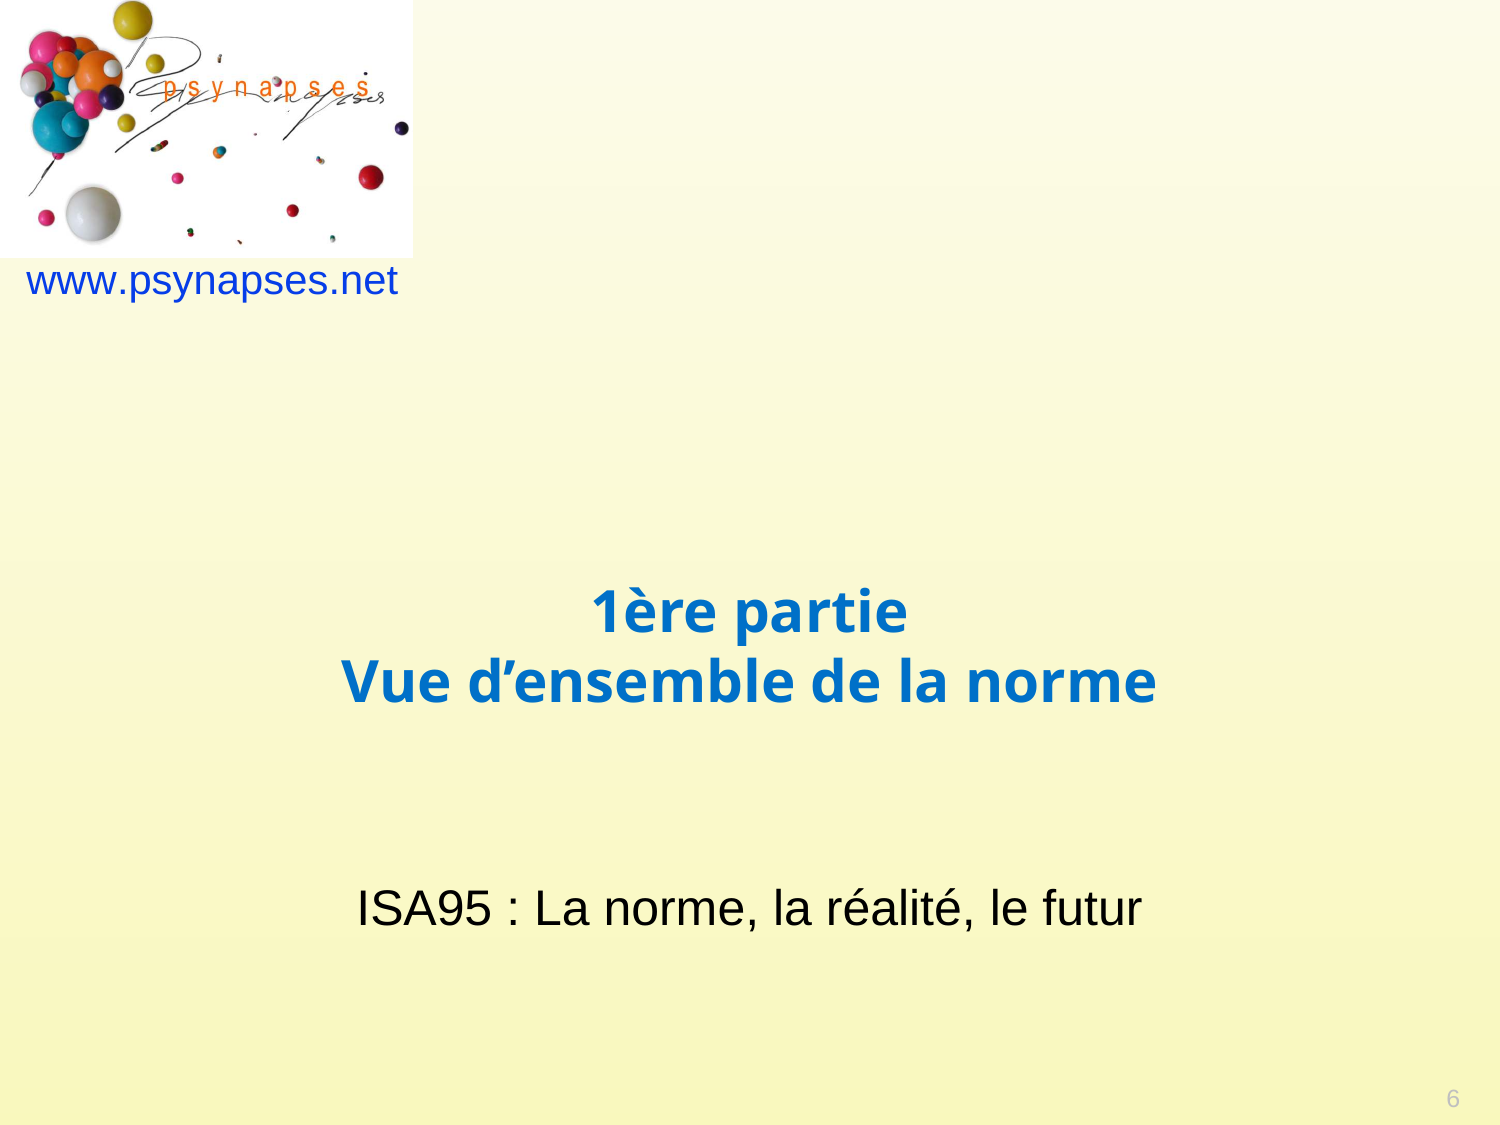

# 1ère partie Vue d’ensemble de la norme
ISA95 : La norme, la réalité, le futur